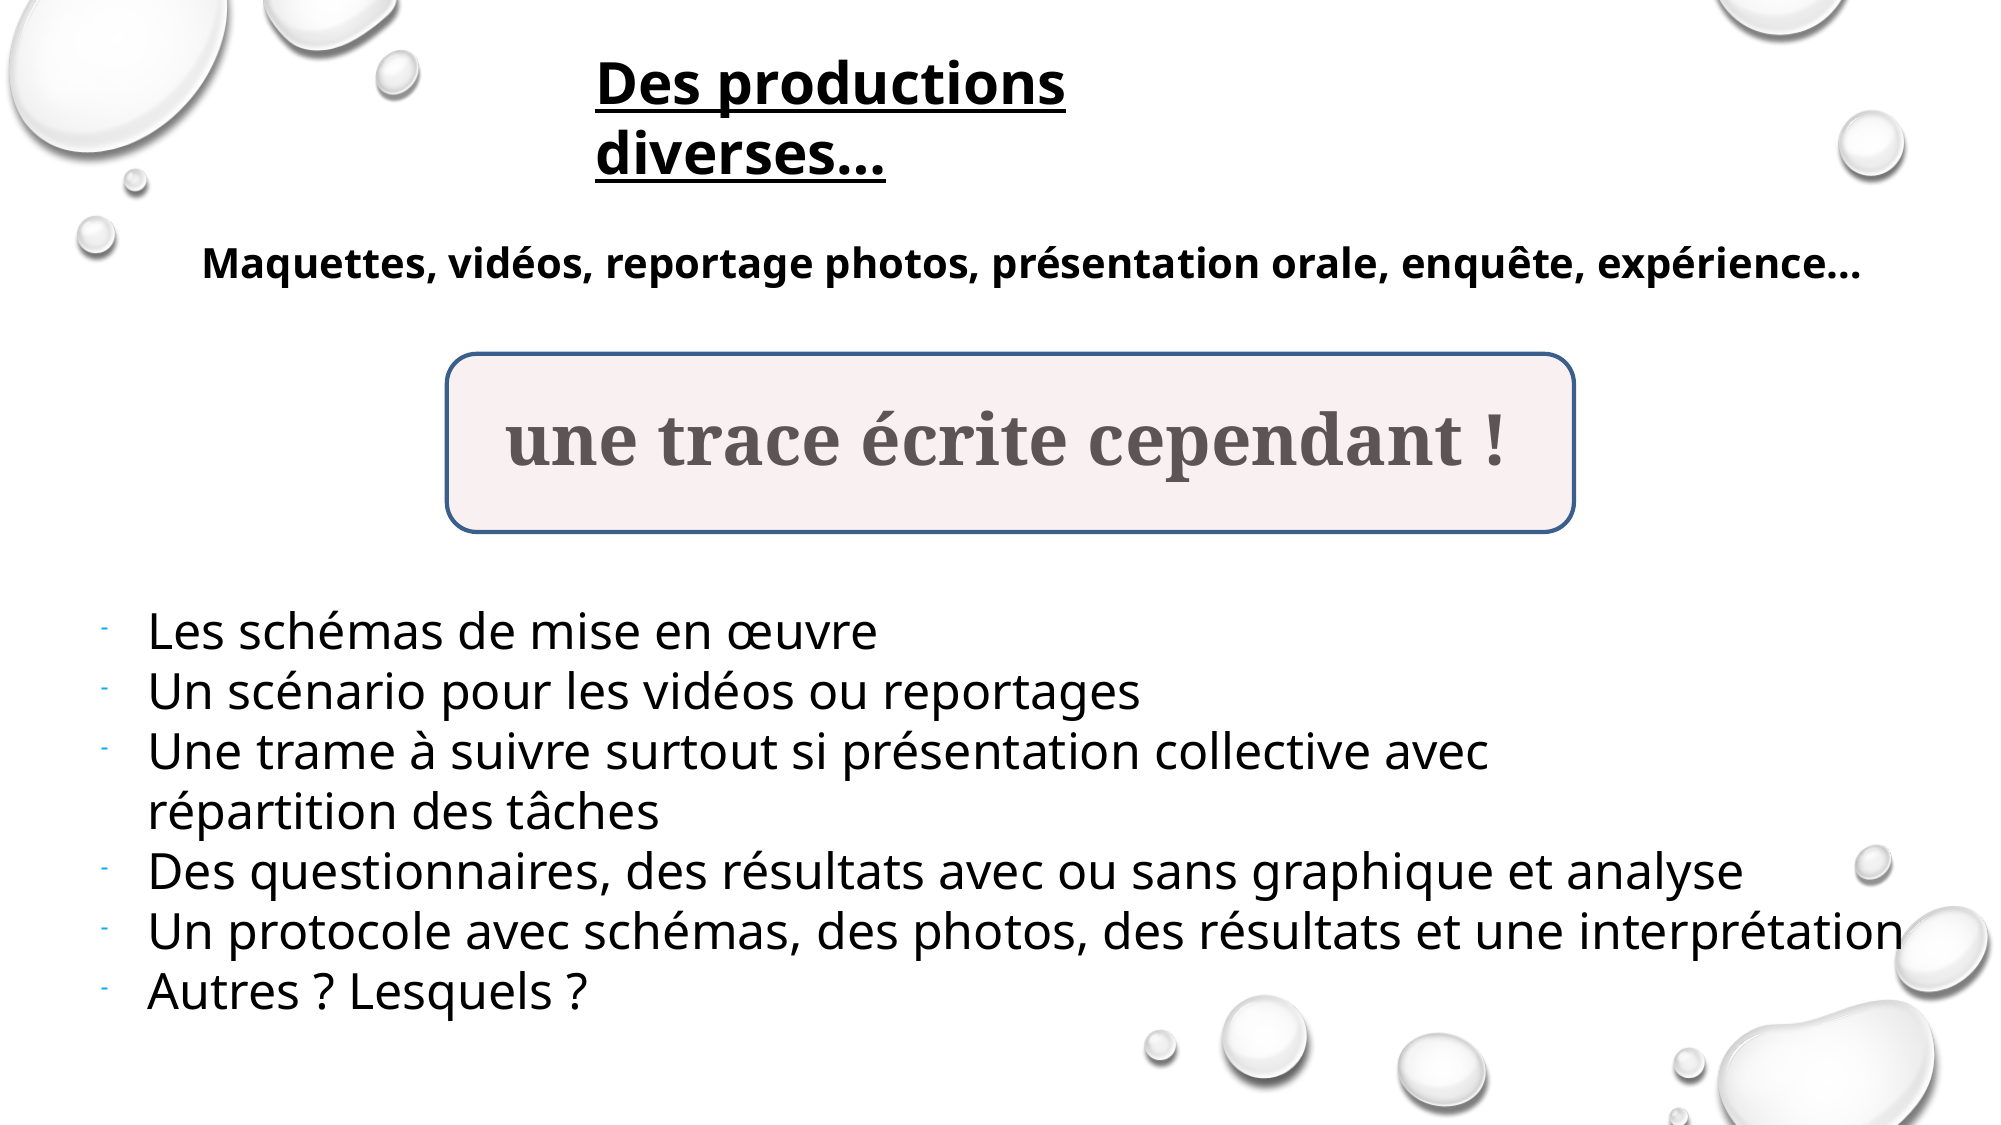

Des productions diverses…
Maquettes, vidéos, reportage photos, présentation orale, enquête, expérience…
 une trace écrite cependant !
Les schémas de mise en œuvre
Un scénario pour les vidéos ou reportages
Une trame à suivre surtout si présentation collective avec
répartition des tâches
Des questionnaires, des résultats avec ou sans graphique et analyse
Un protocole avec schémas, des photos, des résultats et une interprétation
Autres ? Lesquels ?